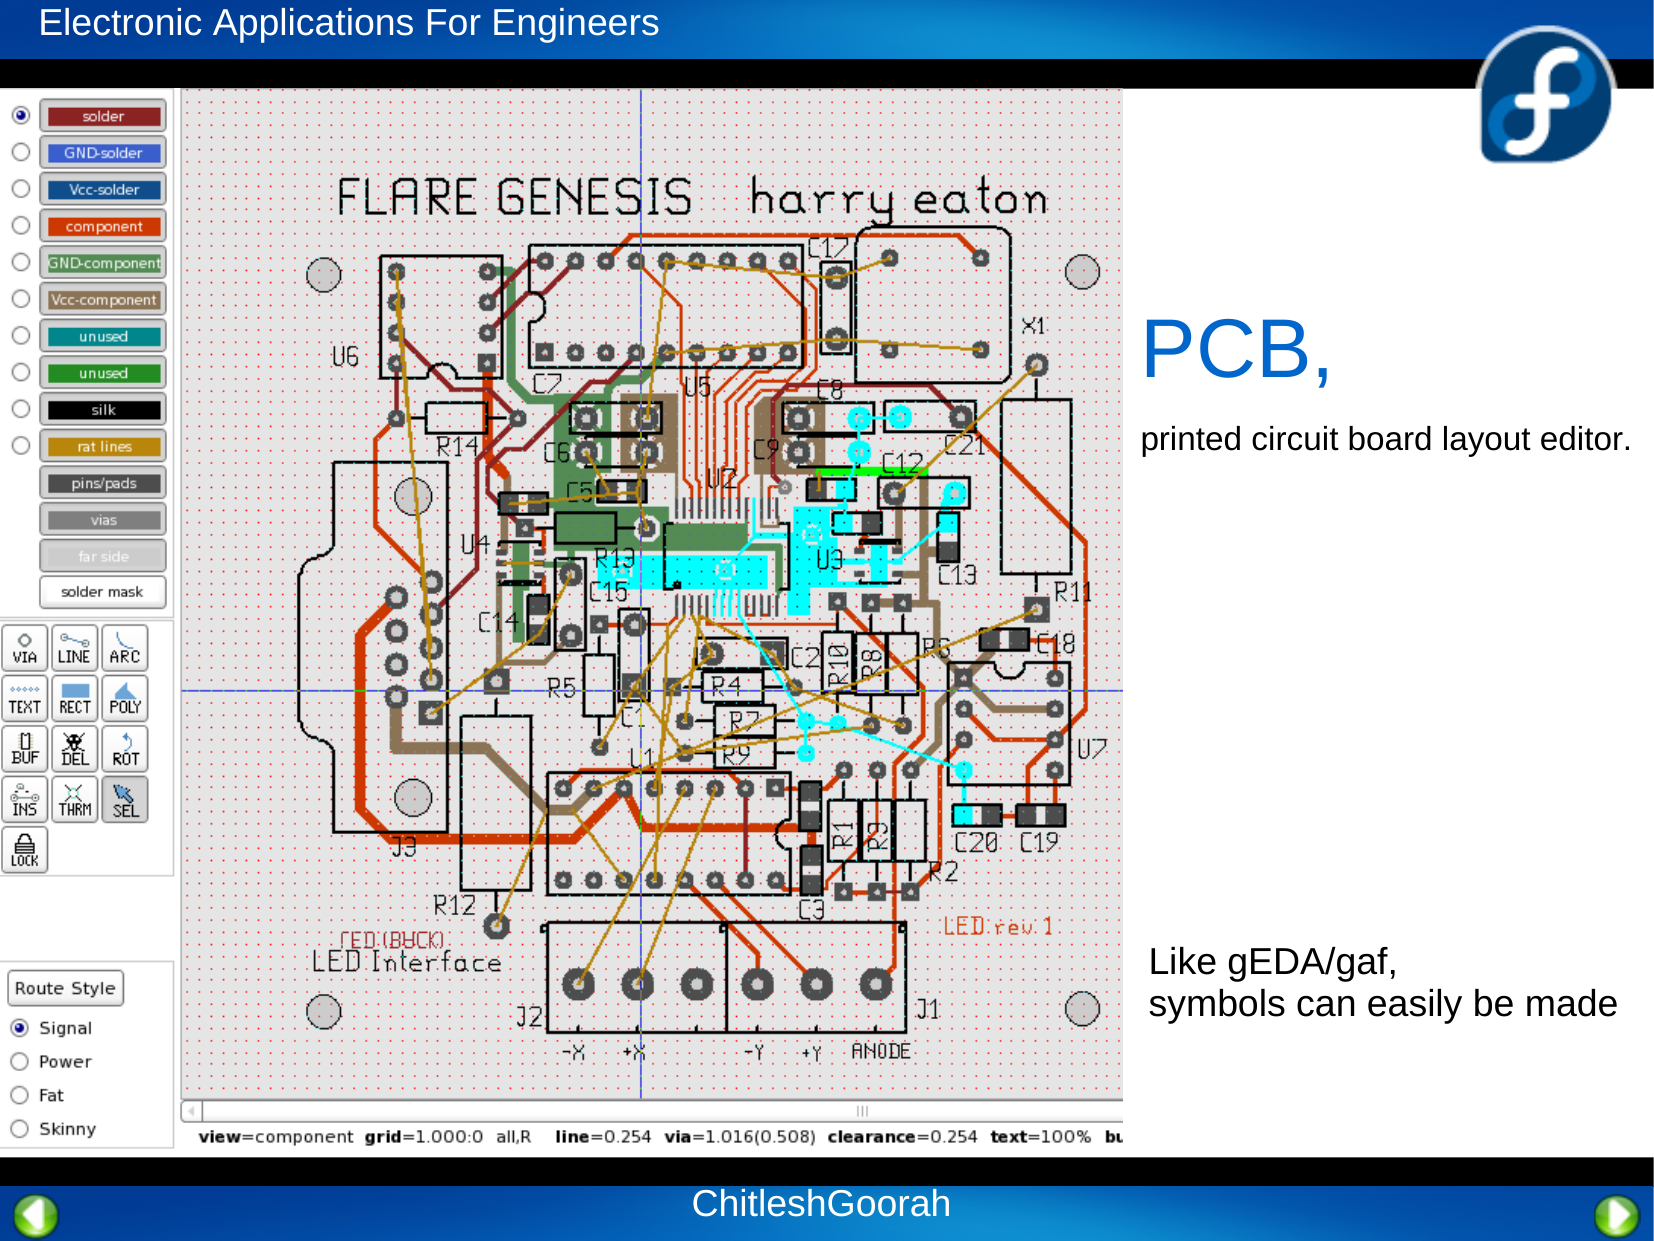

PCB,
printed circuit board layout editor.
Like gEDA/gaf,
symbols can easily be made